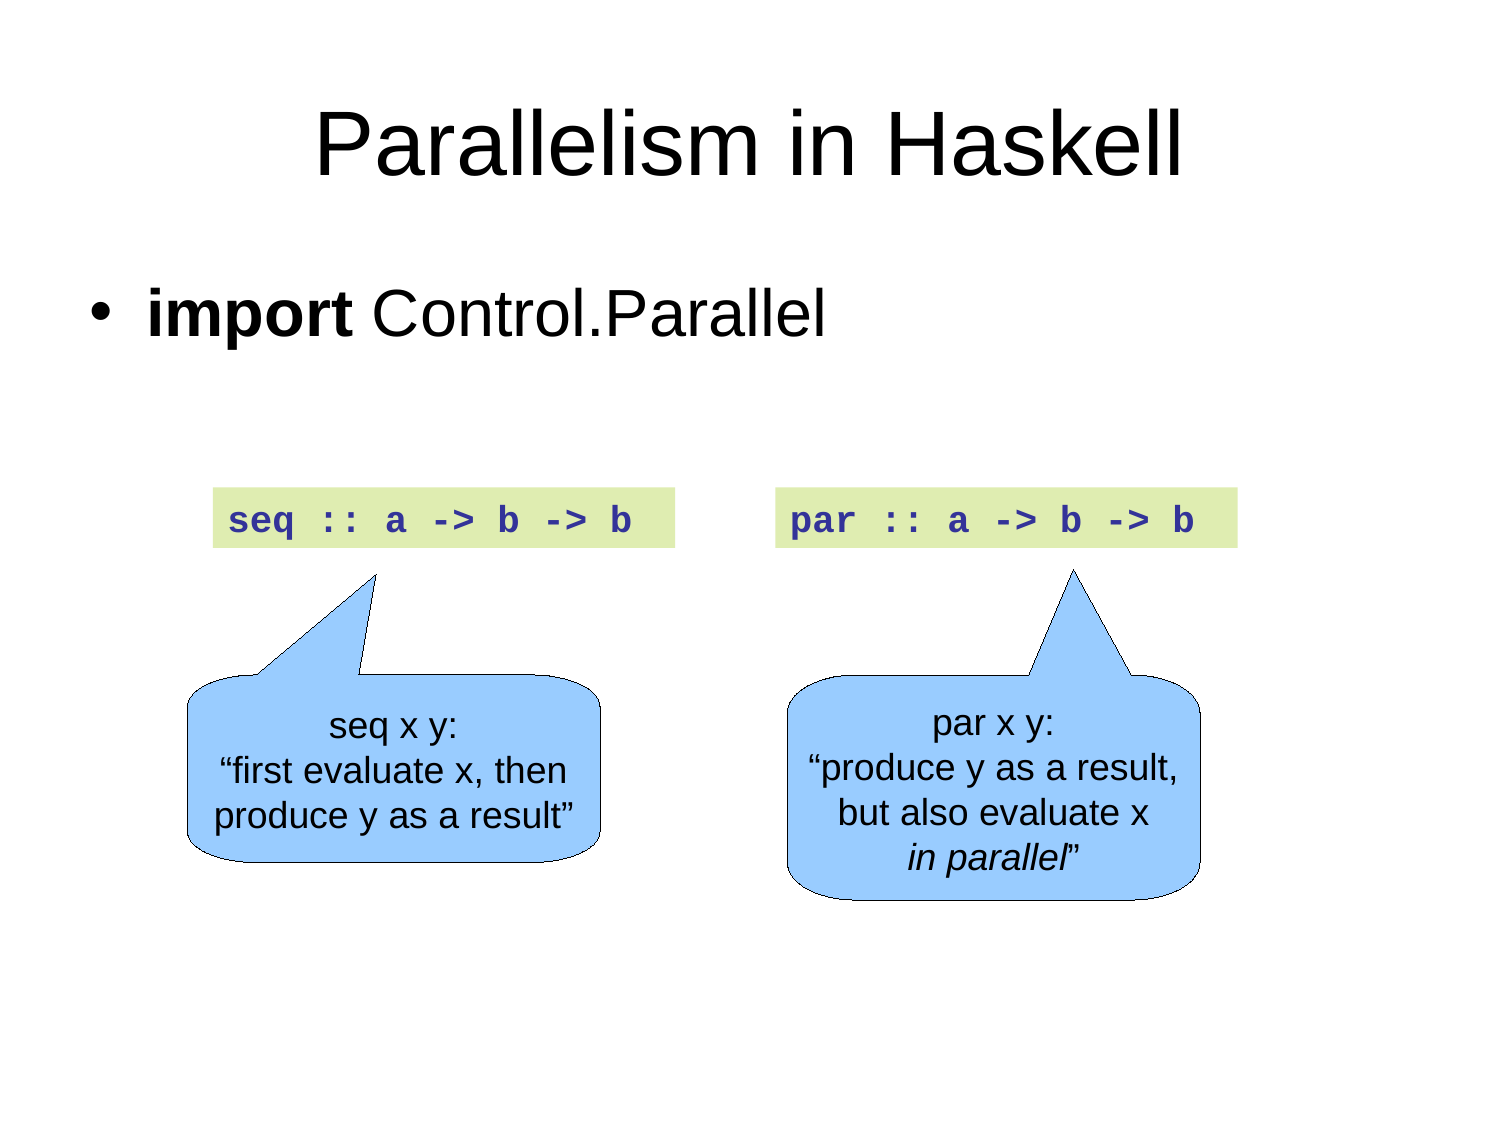

# Parallelism in Haskell
import Control.Parallel
seq :: a -> b -> b
par :: a -> b -> b
seq x y:
“first evaluate x, then
produce y as a result”
par x y:
“produce y as a result,
but also evaluate x
in parallel”